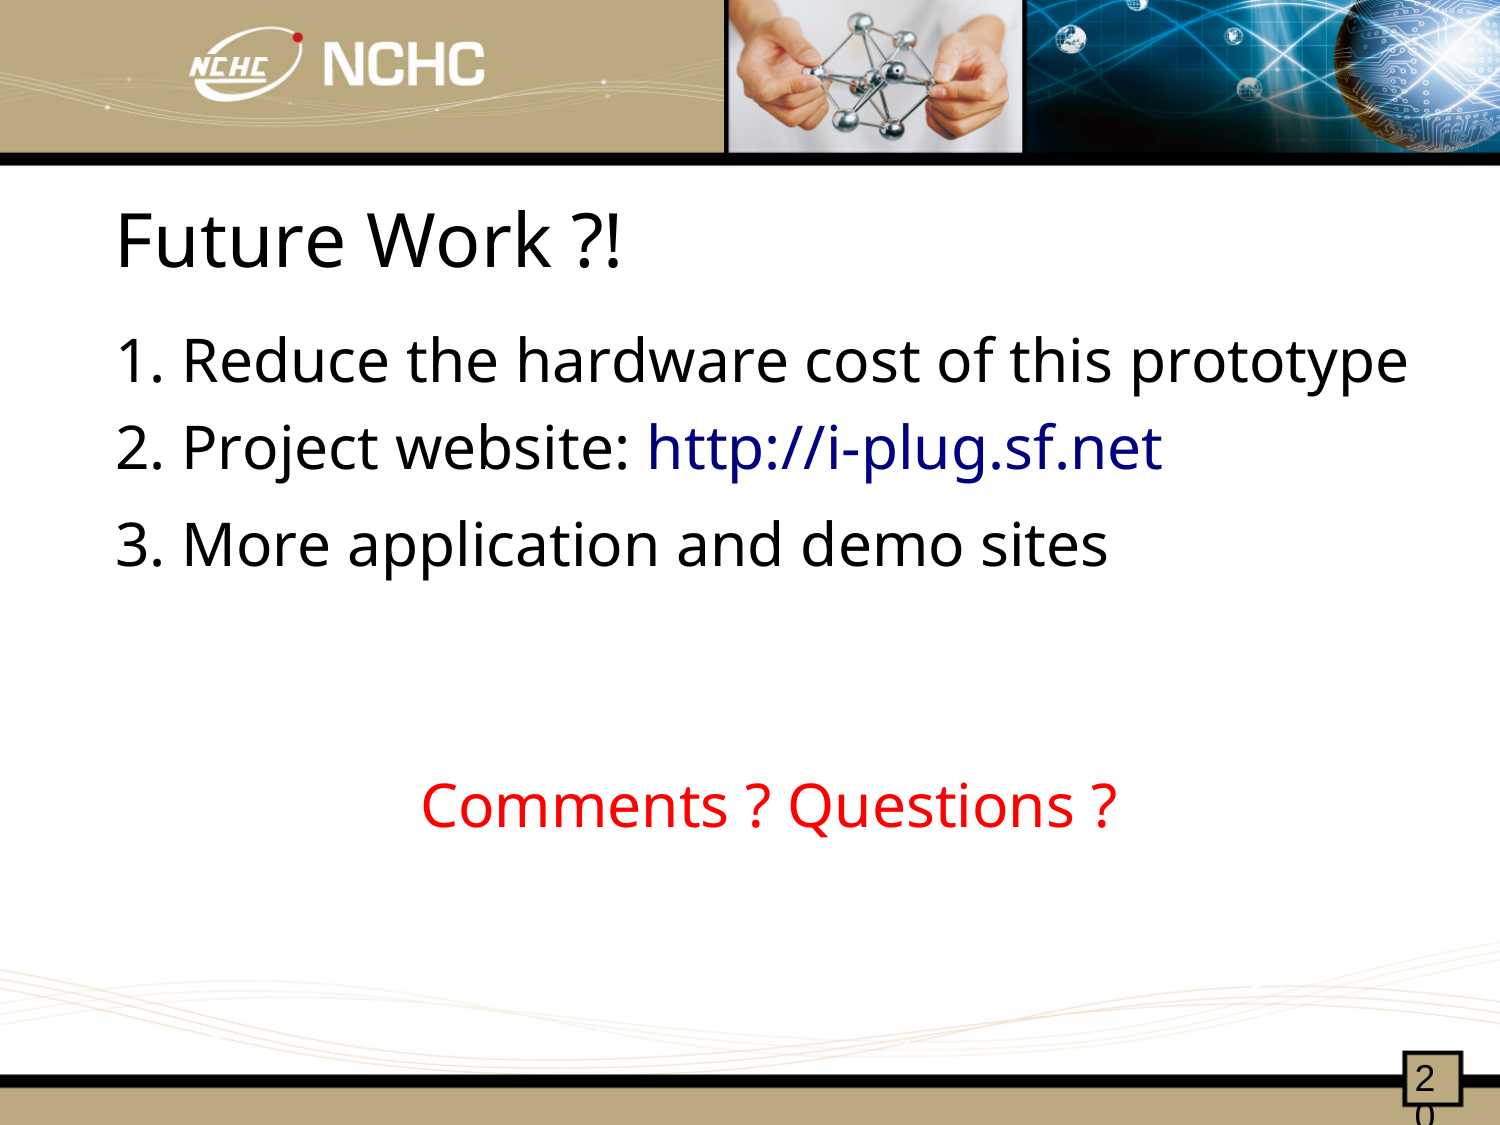

# Future Work ?!
1. Reduce the hardware cost of this prototype
2. Project website: http://i-plug.sf.net
3. More application and demo sites
Comments ? Questions ?
20